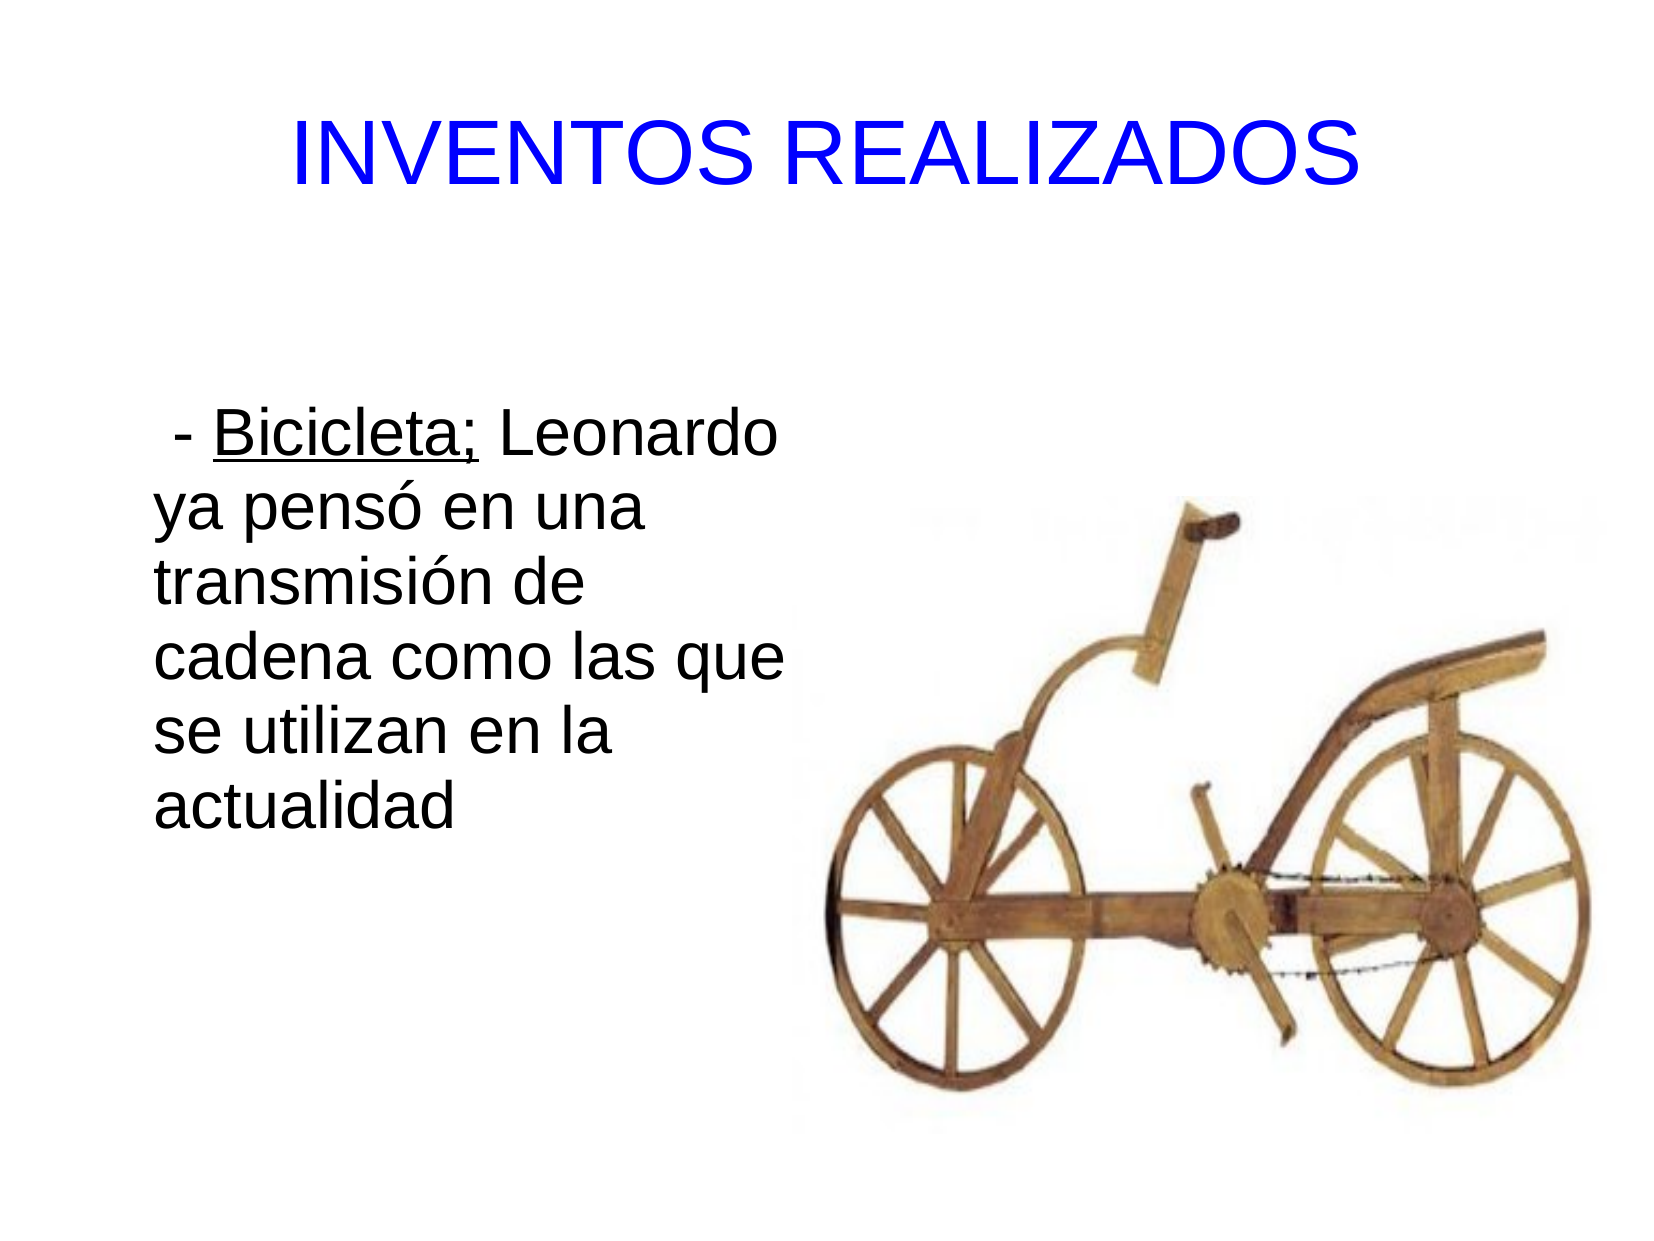

# INVENTOS REALIZADOS
 - Bicicleta; Leonardo ya pensó en una transmisión de cadena como las que se utilizan en la actualidad